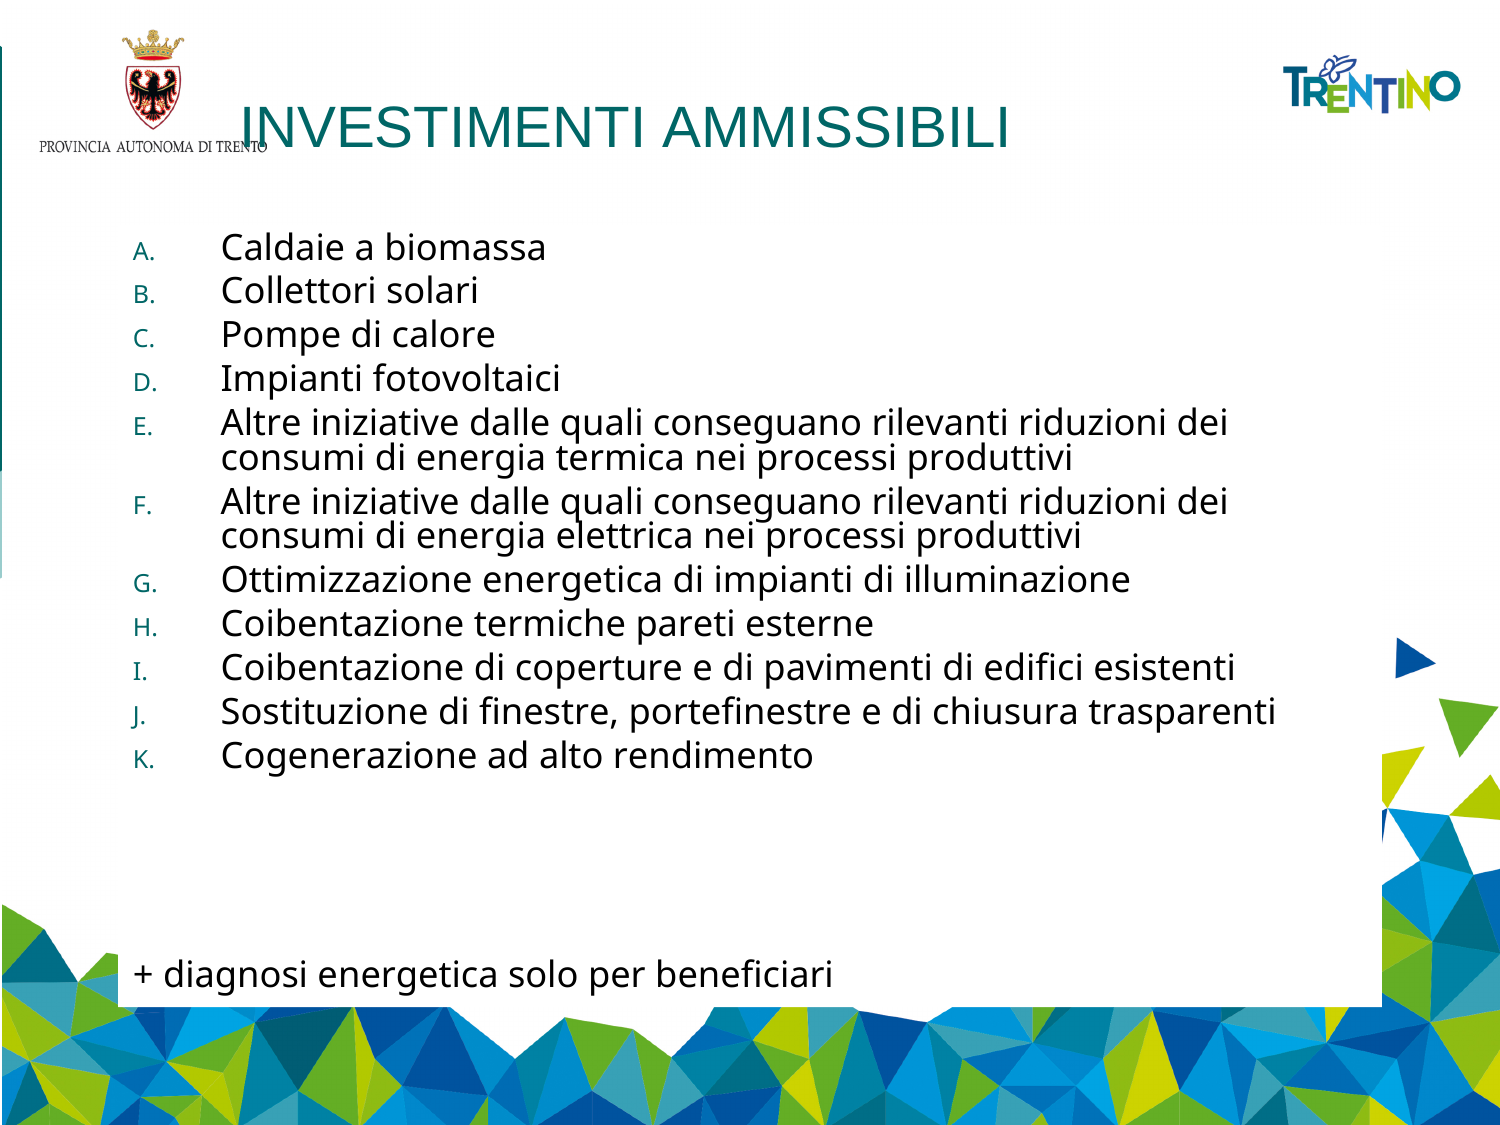

# INVESTIMENTI AMMISSIBILI
Caldaie a biomassa
Collettori solari
Pompe di calore
Impianti fotovoltaici
Altre iniziative dalle quali conseguano rilevanti riduzioni dei consumi di energia termica nei processi produttivi
Altre iniziative dalle quali conseguano rilevanti riduzioni dei consumi di energia elettrica nei processi produttivi
Ottimizzazione energetica di impianti di illuminazione
Coibentazione termiche pareti esterne
Coibentazione di coperture e di pavimenti di edifici esistenti
Sostituzione di finestre, portefinestre e di chiusura trasparenti
Cogenerazione ad alto rendimento
+ diagnosi energetica solo per beneficiari